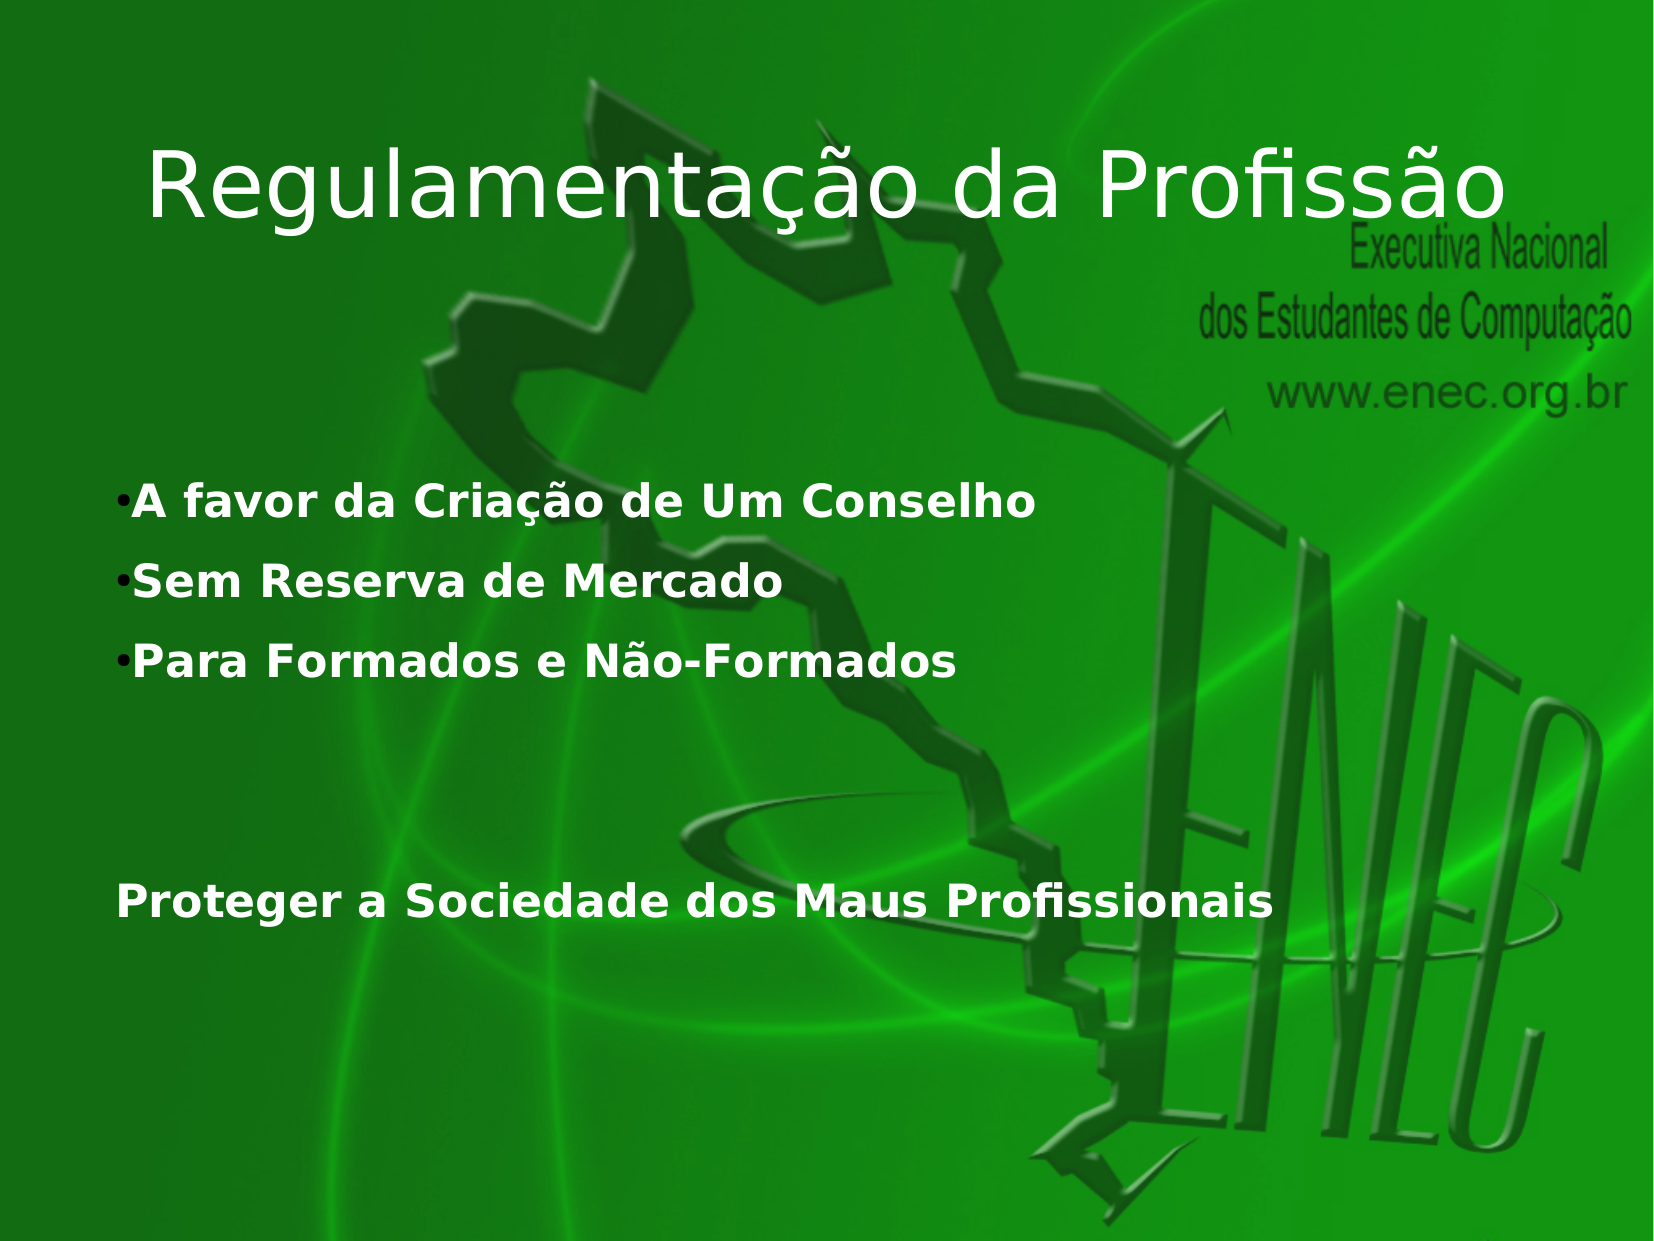

# Regulamentação da Profissão
A favor da Criação de Um Conselho
Sem Reserva de Mercado
Para Formados e Não-Formados
Proteger a Sociedade dos Maus Profissionais